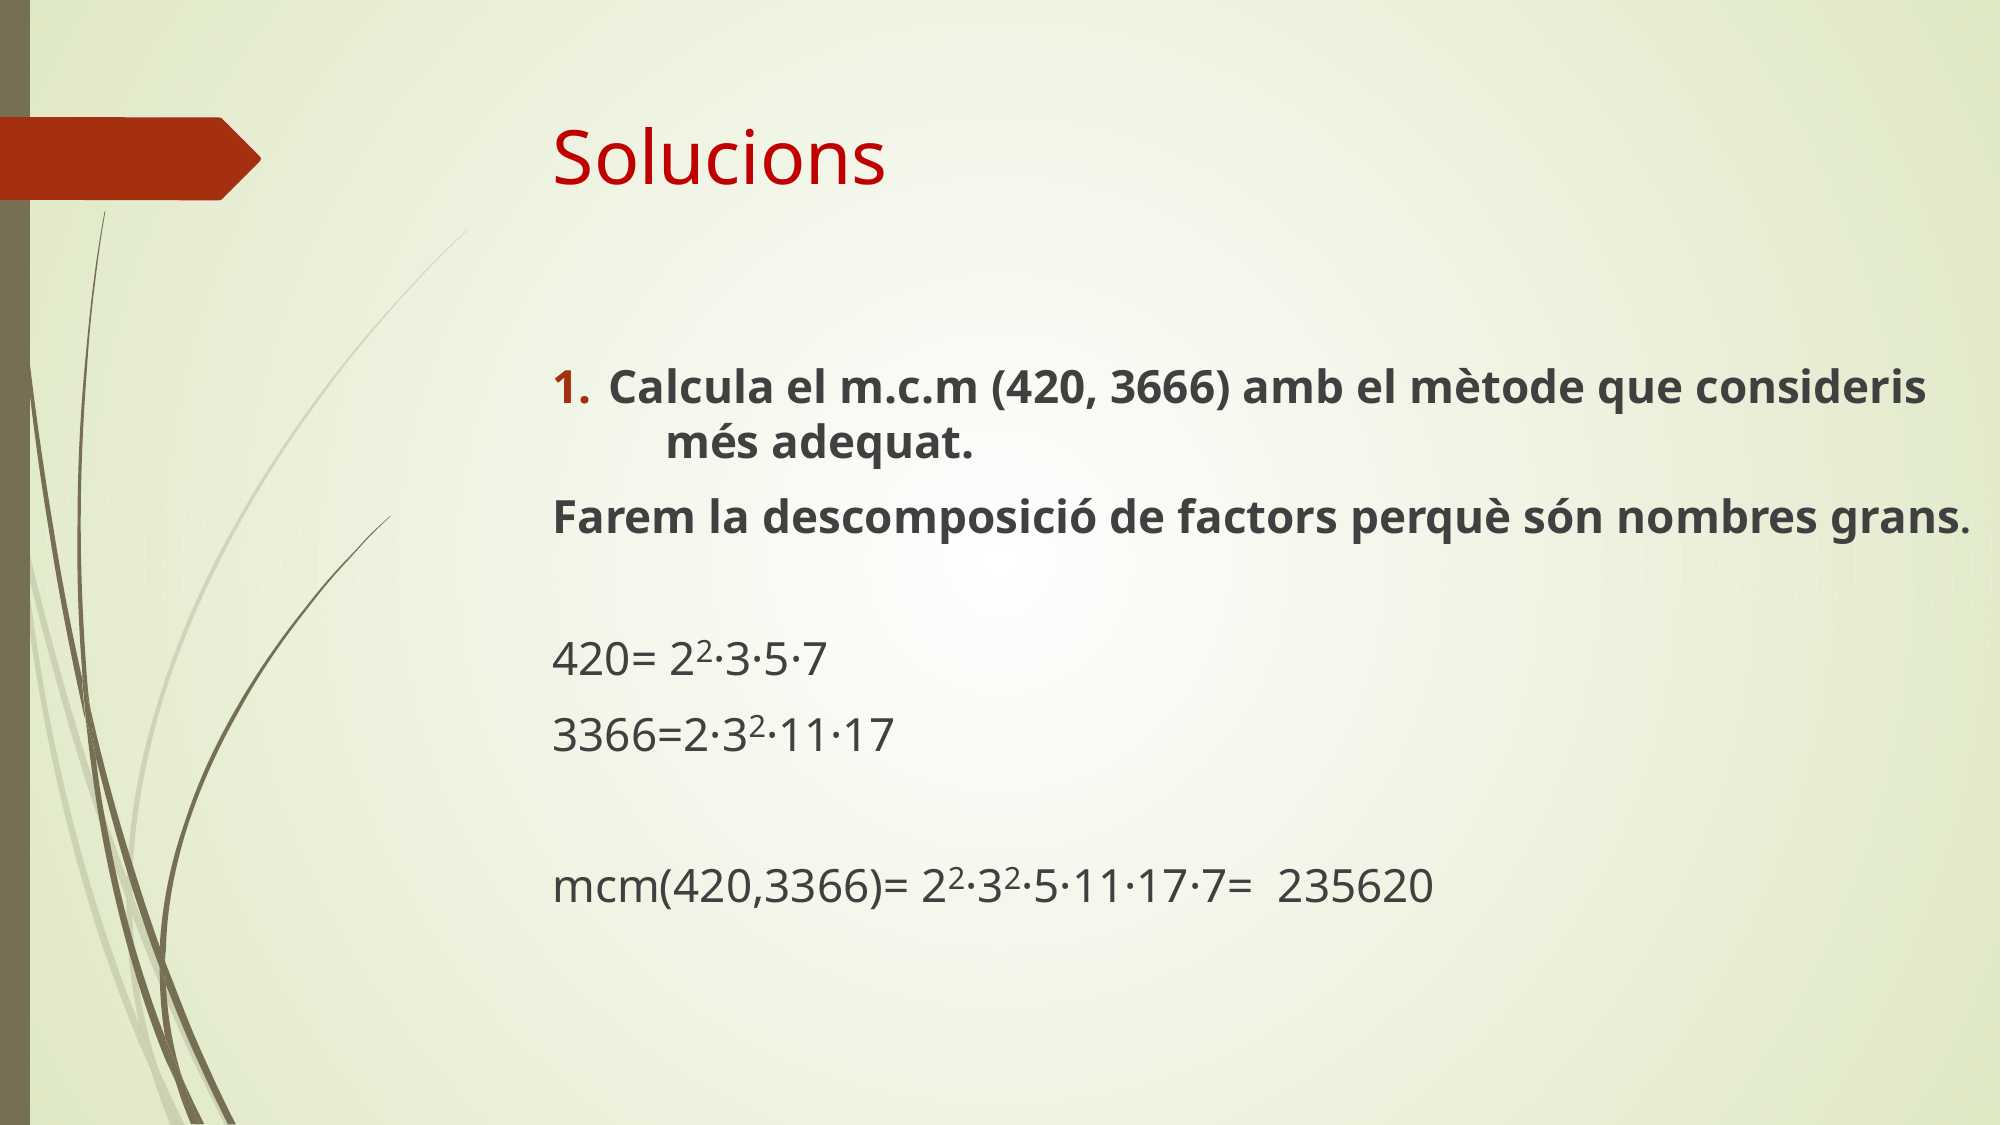

# Solucions
Calcula el m.c.m (420, 3666) amb el mètode que consideris més adequat.
Farem la descomposició de factors perquè són nombres grans.
420= 22·3·5·7
3366=2·32·11·17
mcm(420,3366)= 22·32·5·11·17·7= 235620